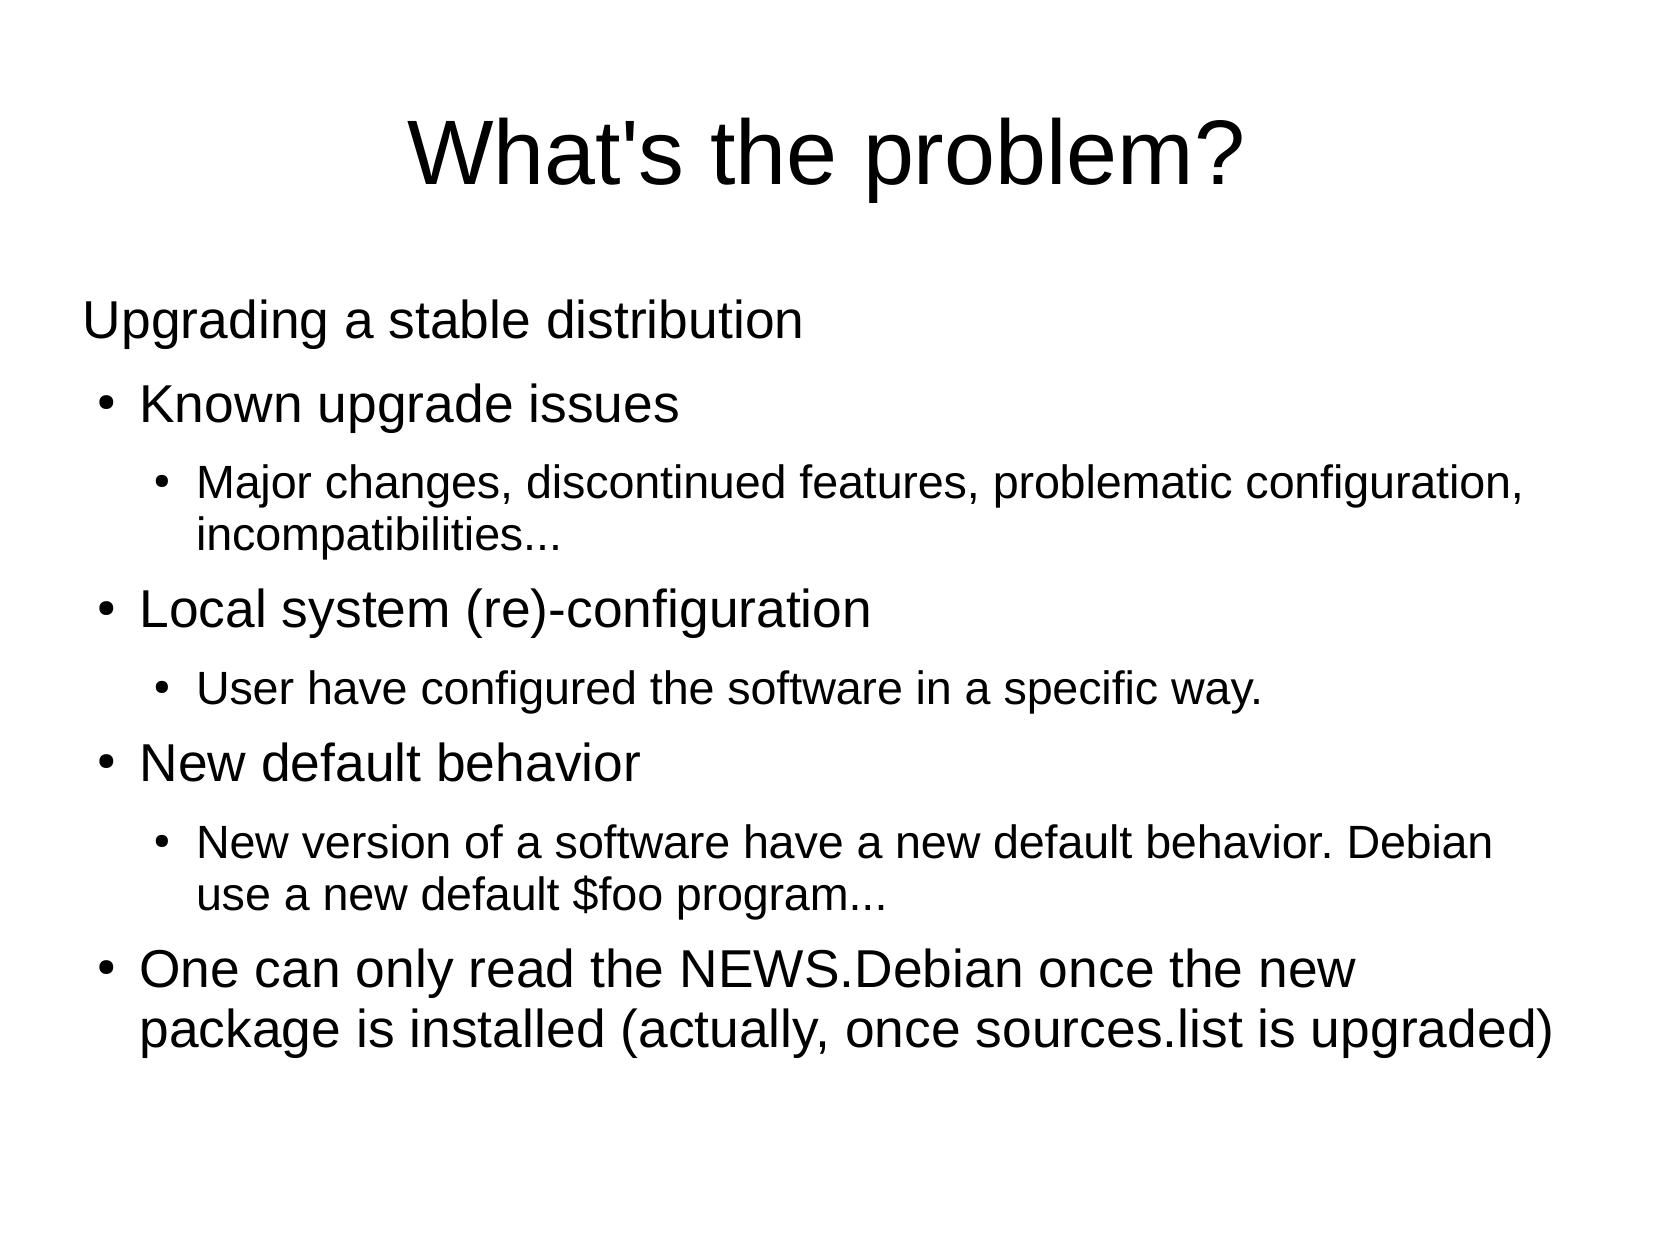

# What's the problem?
Upgrading a stable distribution
Known upgrade issues
Major changes, discontinued features, problematic configuration, incompatibilities...
Local system (re)-configuration
User have configured the software in a specific way.
New default behavior
New version of a software have a new default behavior. Debian use a new default $foo program...
One can only read the NEWS.Debian once the new package is installed (actually, once sources.list is upgraded)